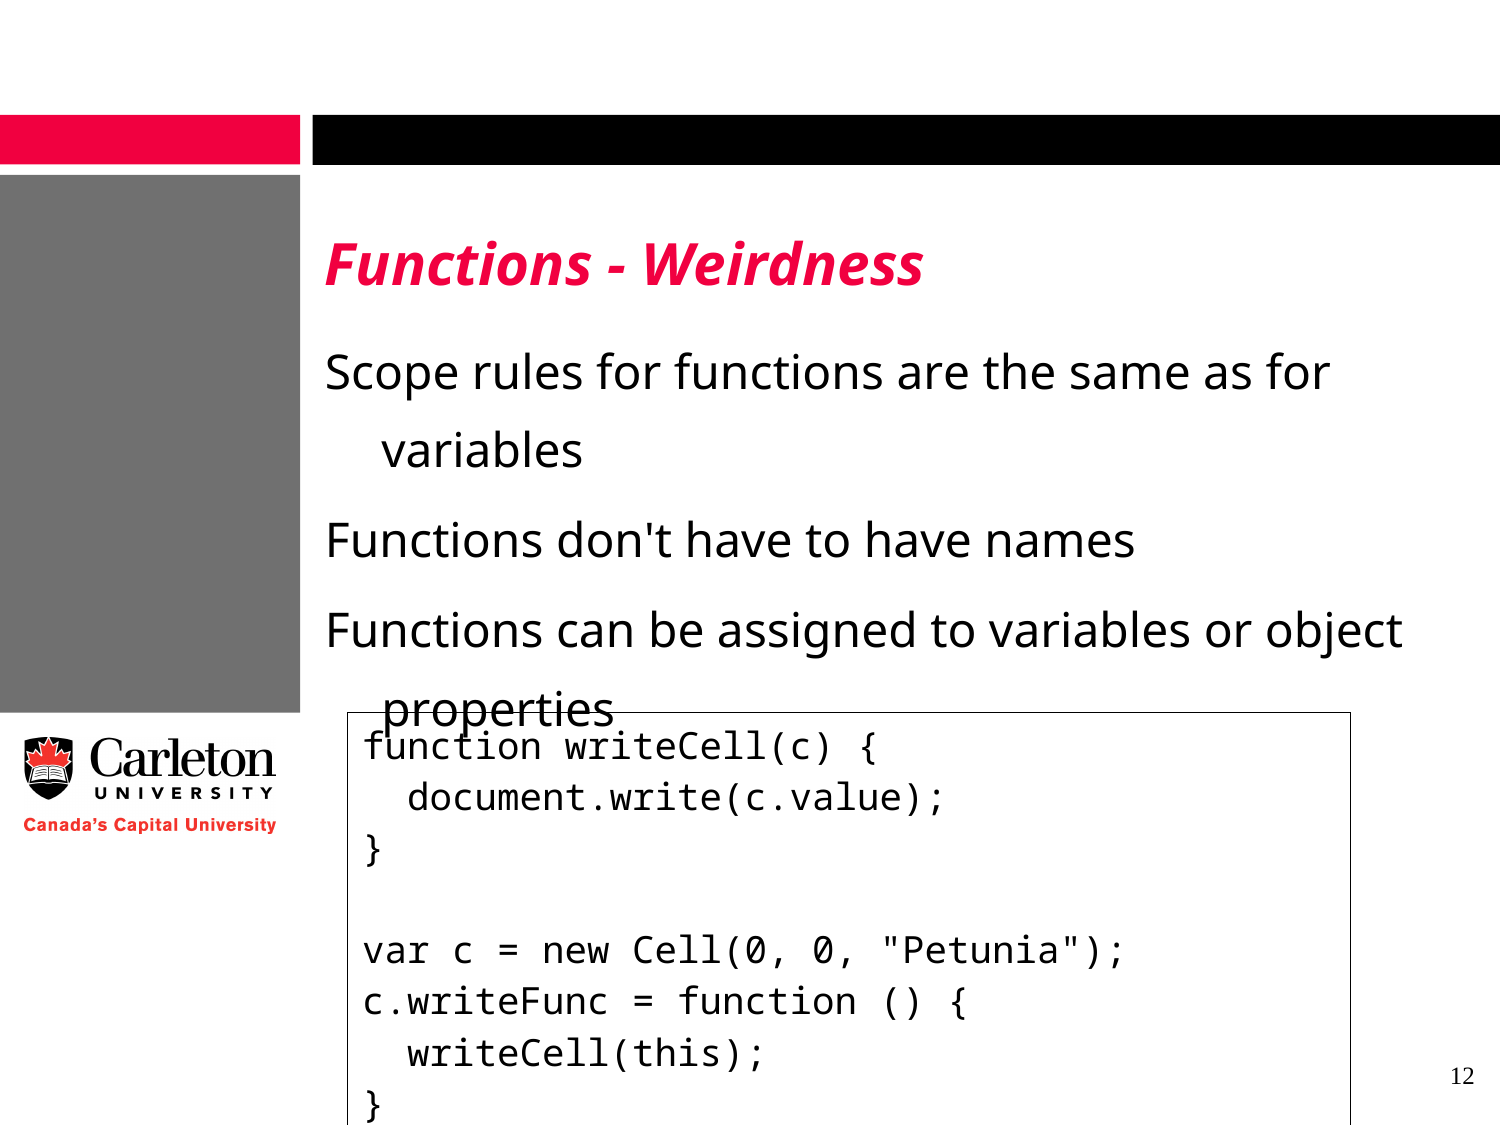

# Functions - Weirdness
Scope rules for functions are the same as for variables
Functions don't have to have names
Functions can be assigned to variables or object properties
function writeCell(c) {
 document.write(c.value);
}
var c = new Cell(0, 0, "Petunia");
c.writeFunc = function () {
 writeCell(this);
}
12